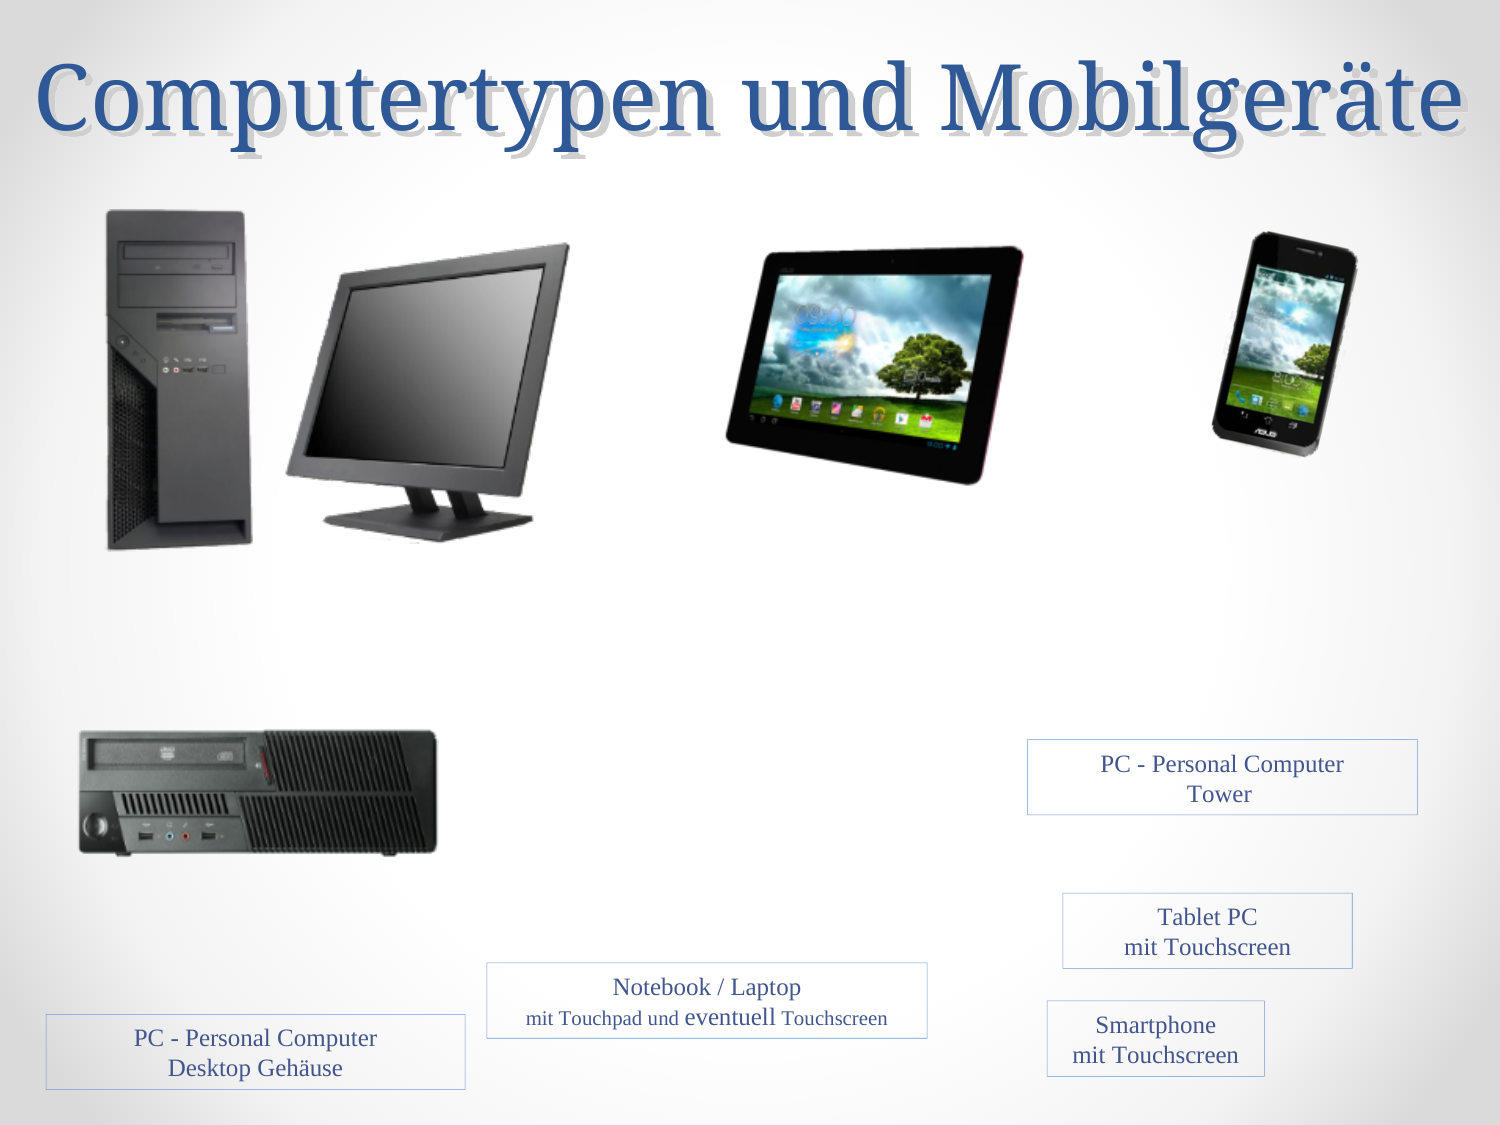

# Computertypen und Mobilgeräte
PC - Personal Computer
Tower
Tablet PC
mit Touchscreen
Notebook / Laptop
mit Touchpad und eventuell Touchscreen
Smartphone
mit Touchscreen
PC - Personal Computer
Desktop Gehäuse